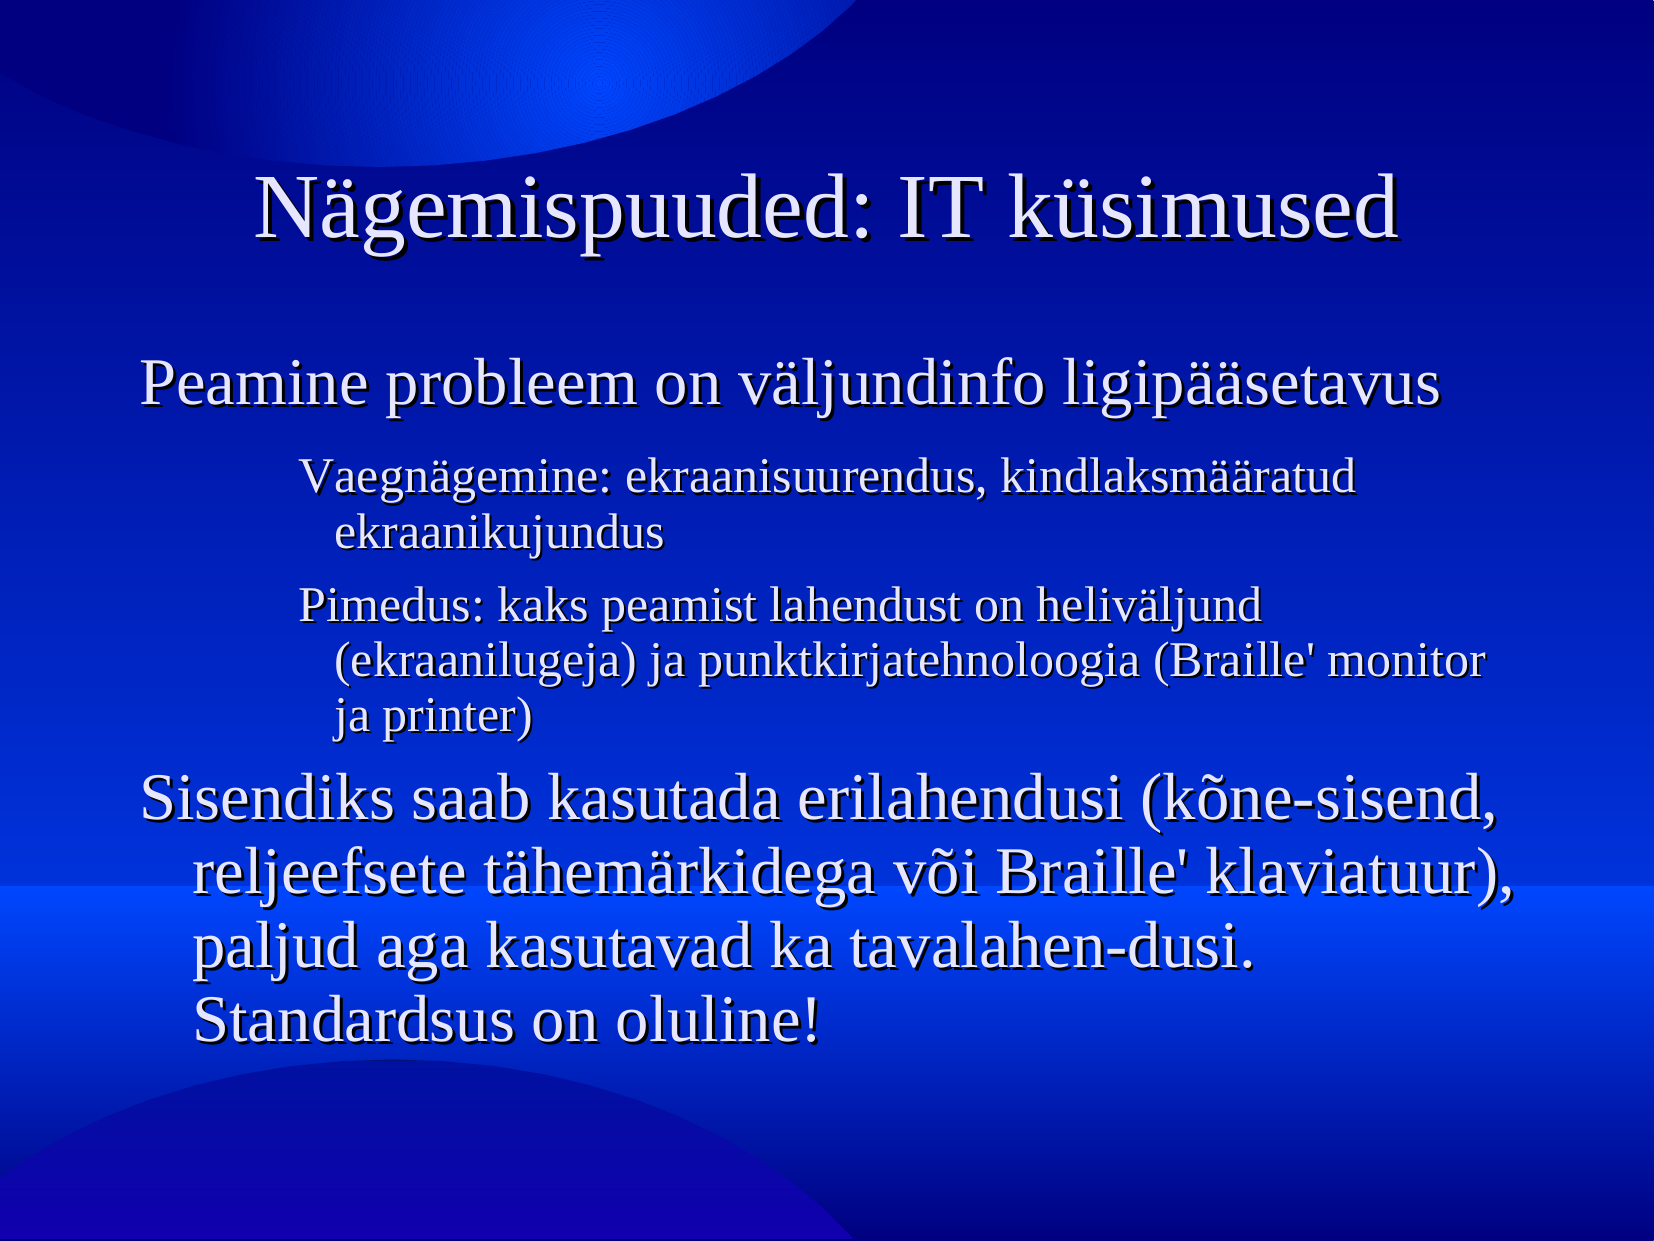

# Nägemispuuded: IT küsimused
Peamine probleem on väljundinfo ligipääsetavus
Vaegnägemine: ekraanisuurendus, kindlaksmääratud ekraanikujundus
Pimedus: kaks peamist lahendust on heliväljund (ekraanilugeja) ja punktkirjatehnoloogia (Braille' monitor ja printer)
Sisendiks saab kasutada erilahendusi (kõne-sisend, reljeefsete tähemärkidega või Braille' klaviatuur), paljud aga kasutavad ka tavalahen-dusi. Standardsus on oluline!